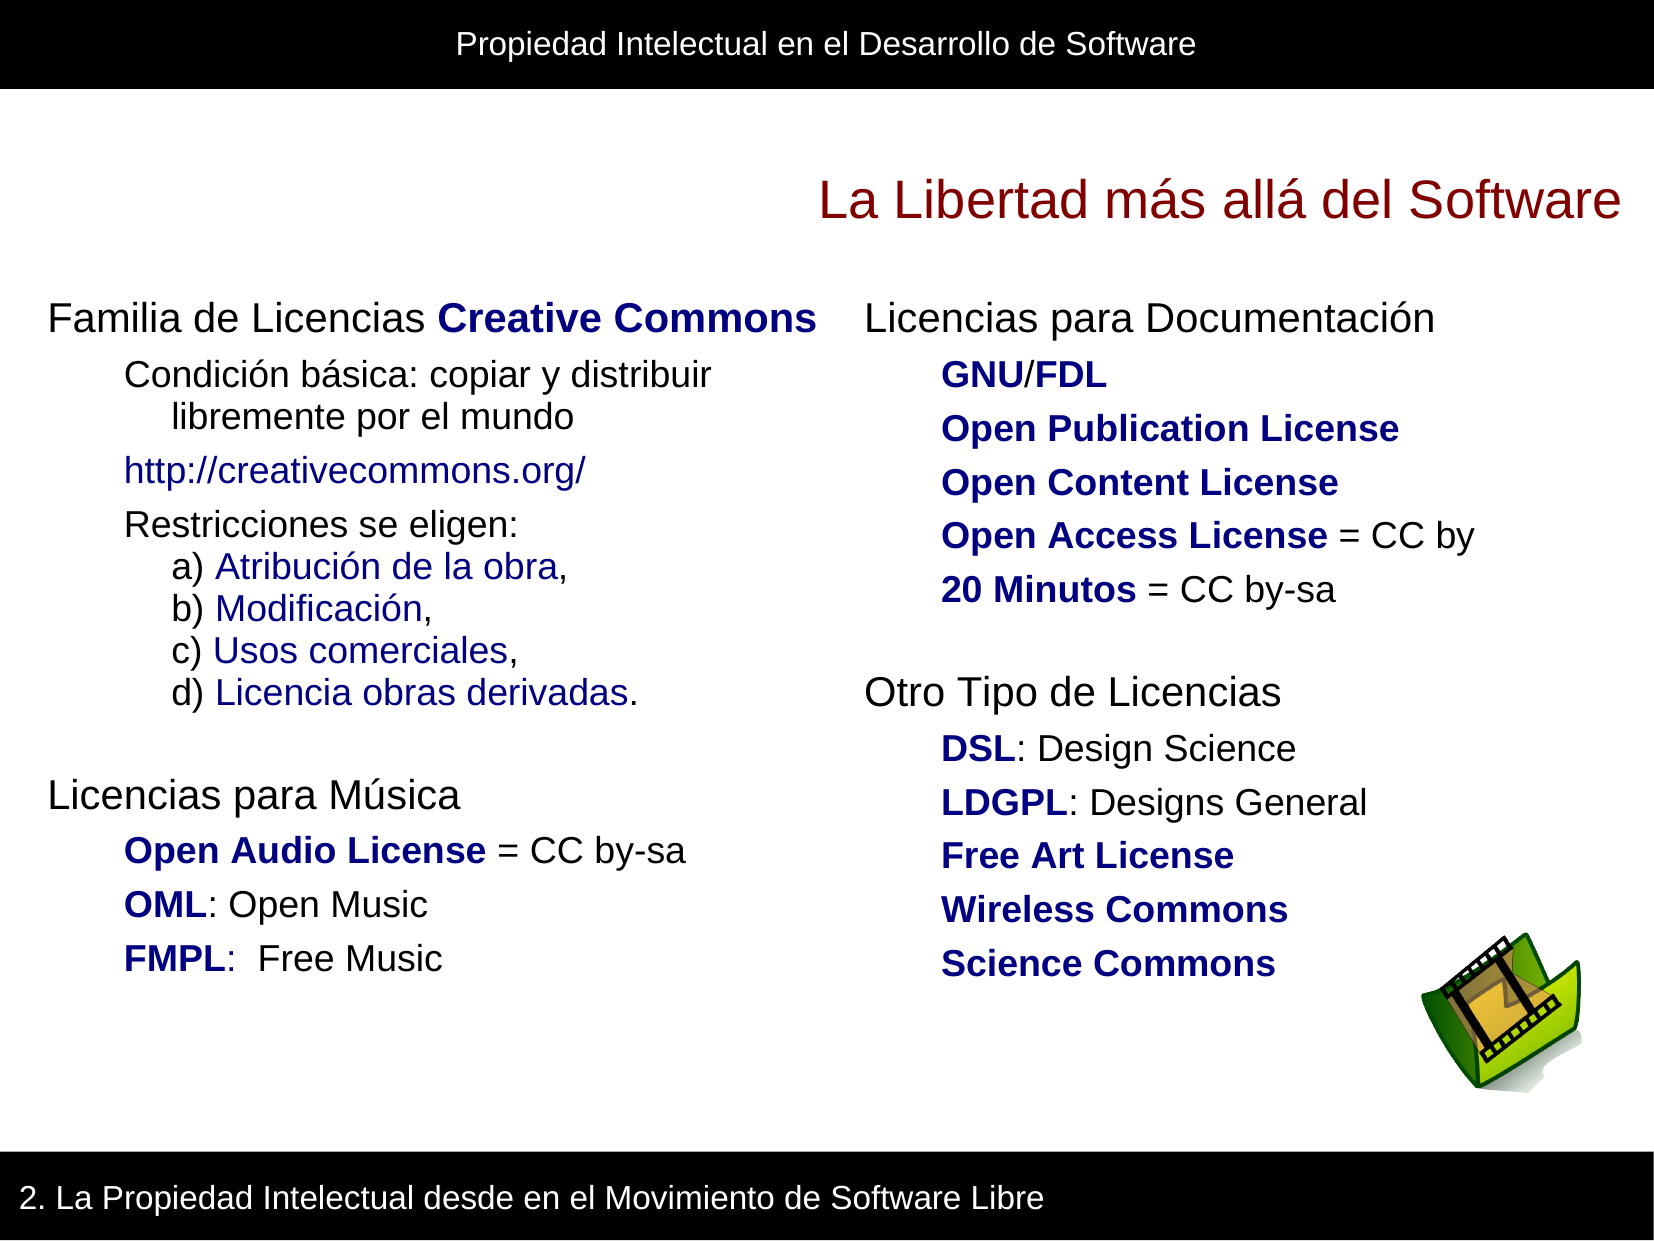

# La Libertad más allá del Software
Familia de Licencias Creative Commons
Condición básica: copiar y distribuir libremente por el mundo
http://creativecommons.org/
Restricciones se eligen:
a) Atribución de la obra,
b) Modificación,
c) Usos comerciales,
d) Licencia obras derivadas.
Licencias para Música
Open Audio License = CC by-sa
OML: Open Music
FMPL: Free Music
Licencias para Documentación
GNU/FDL
Open Publication License
Open Content License
Open Access License = CC by
20 Minutos = CC by-sa
Otro Tipo de Licencias
DSL: Design Science
LDGPL: Designs General
Free Art License
Wireless Commons
Science Commons
2. La Propiedad Intelectual desde en el Movimiento de Software Libre